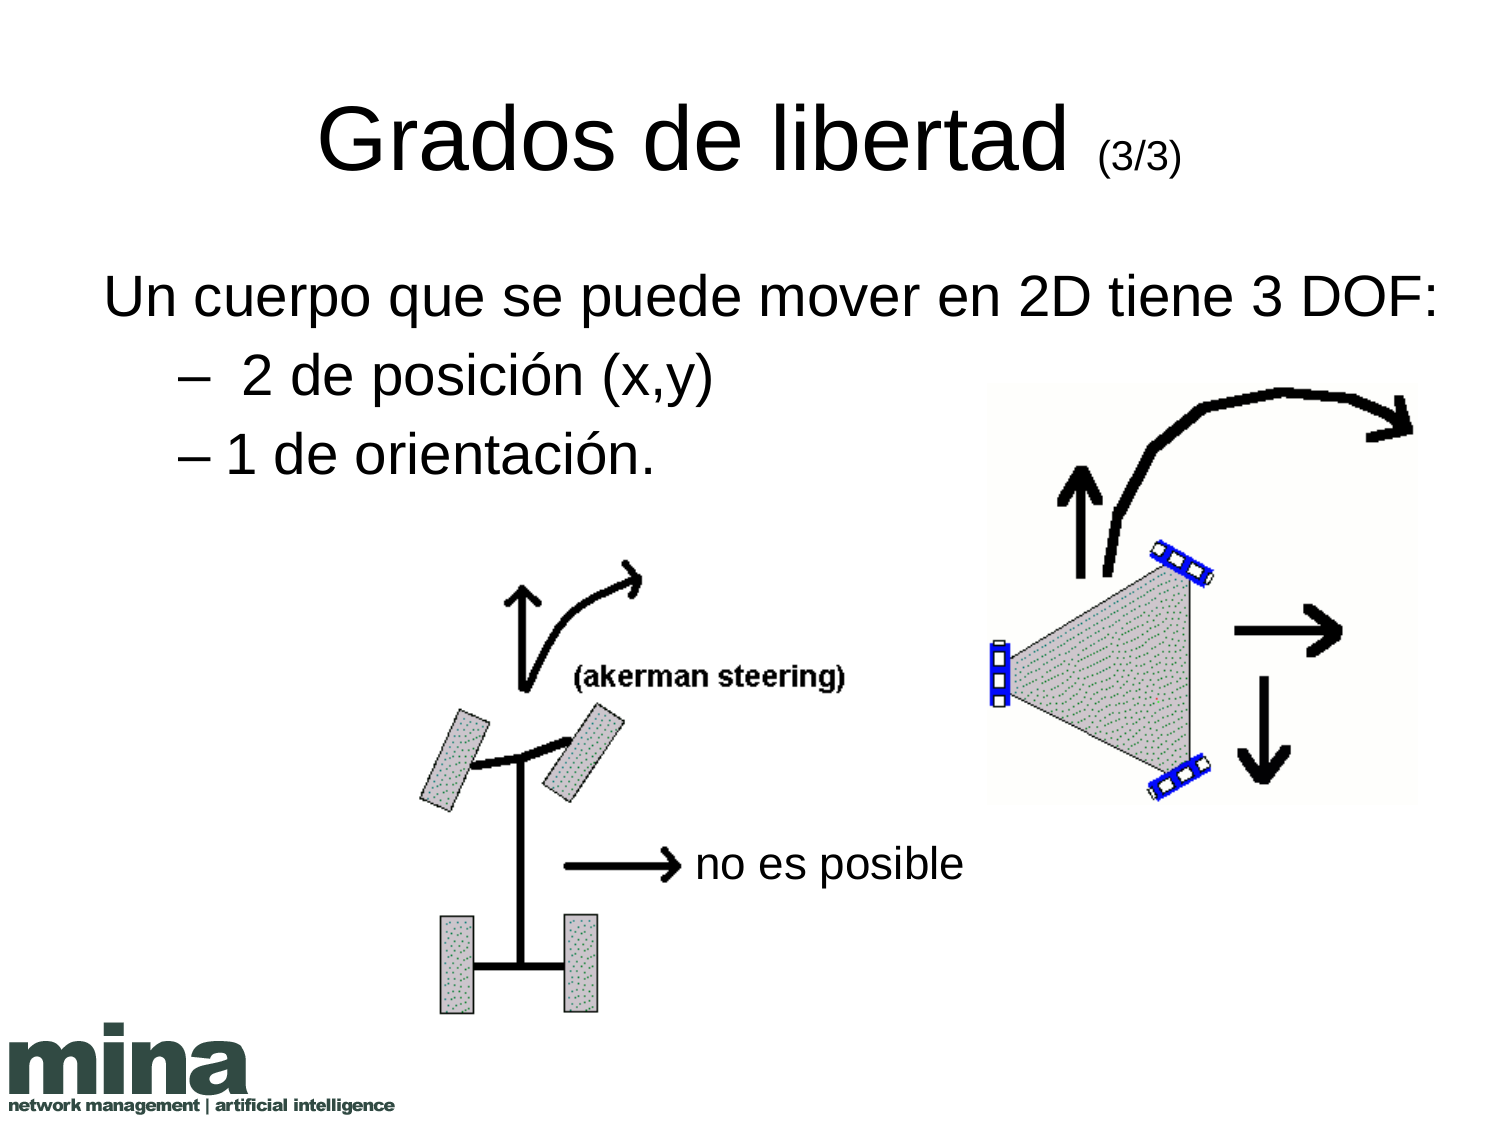

# Grados de libertad (3/3)
Un cuerpo que se puede mover en 2D tiene 3 DOF:
 2 de posición (x,y)
1 de orientación.
no es posible